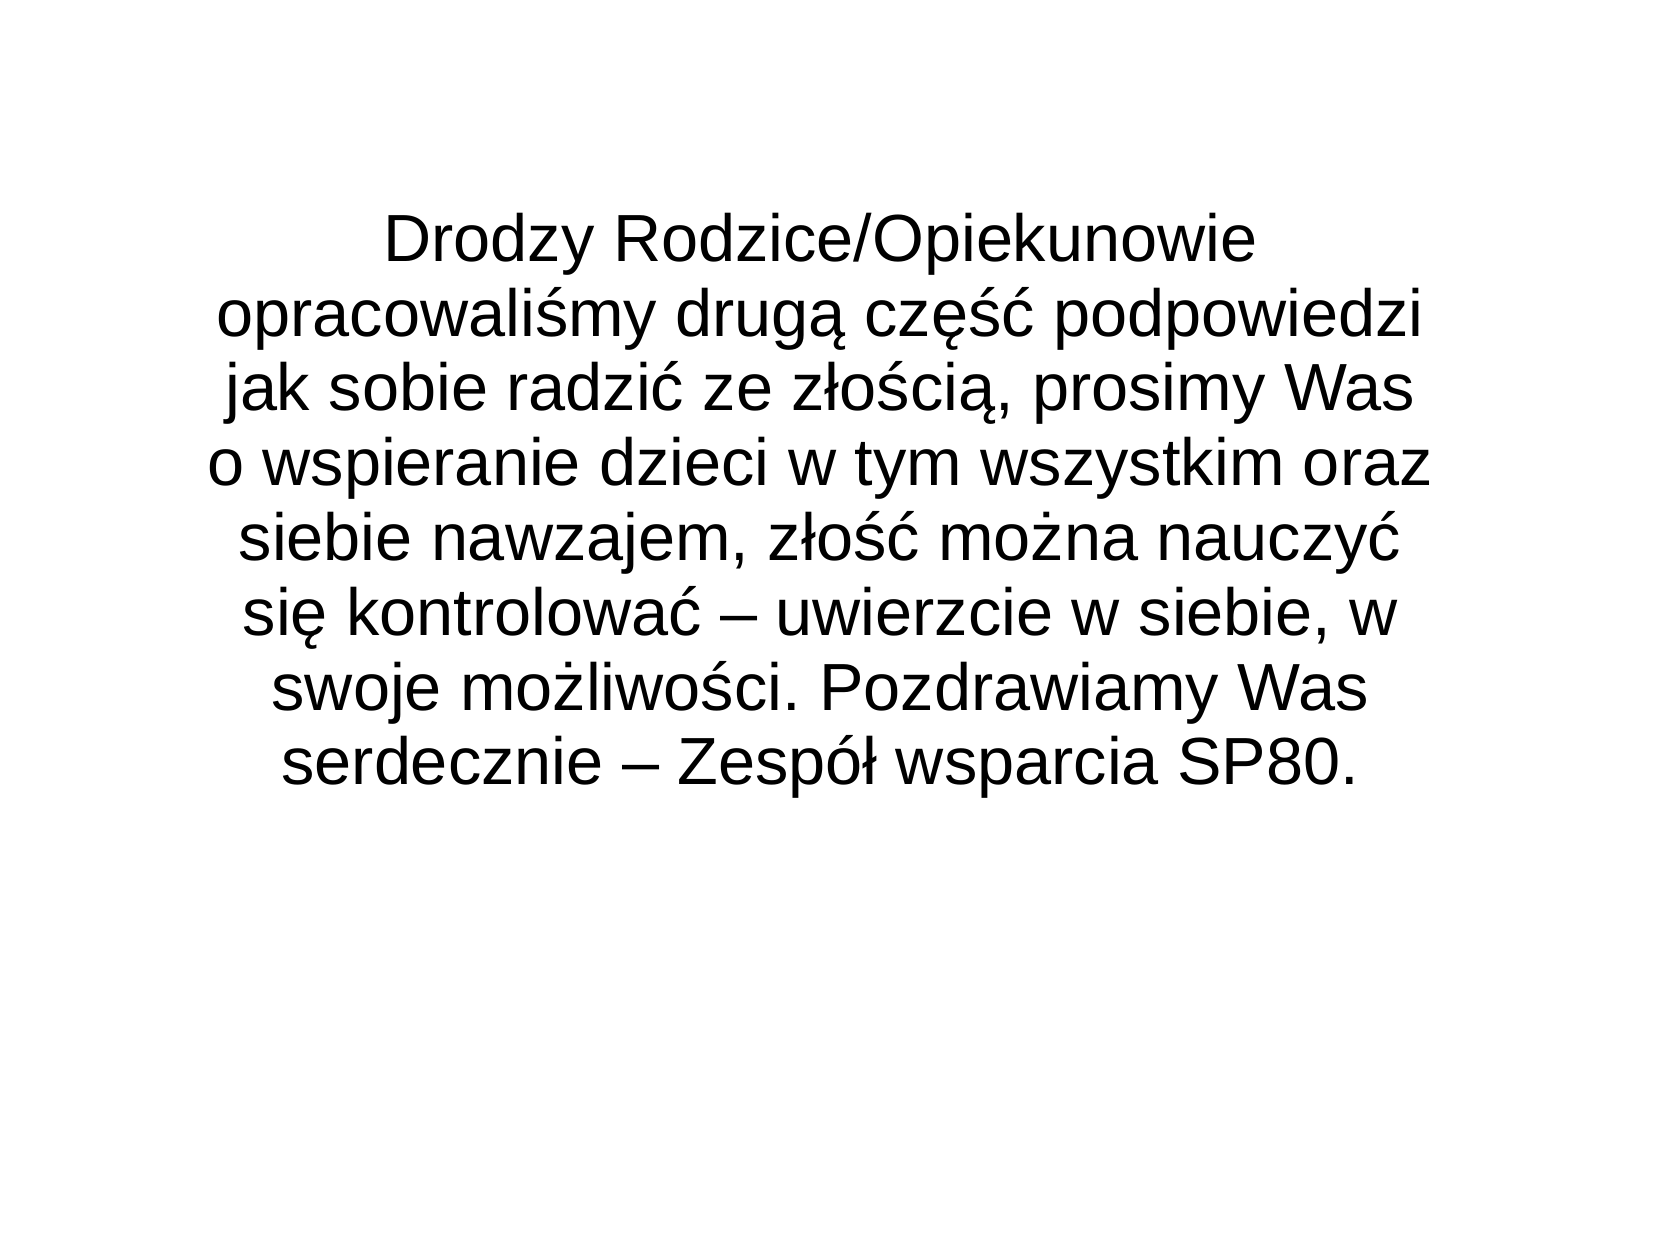

Drodzy Rodzice/Opiekunowie opracowaliśmy drugą część podpowiedzi jak sobie radzić ze złością, prosimy Was o wspieranie dzieci w tym wszystkim oraz siebie nawzajem, złość można nauczyć się kontrolować – uwierzcie w siebie, w swoje możliwości. Pozdrawiamy Was serdecznie – Zespół wsparcia SP80.